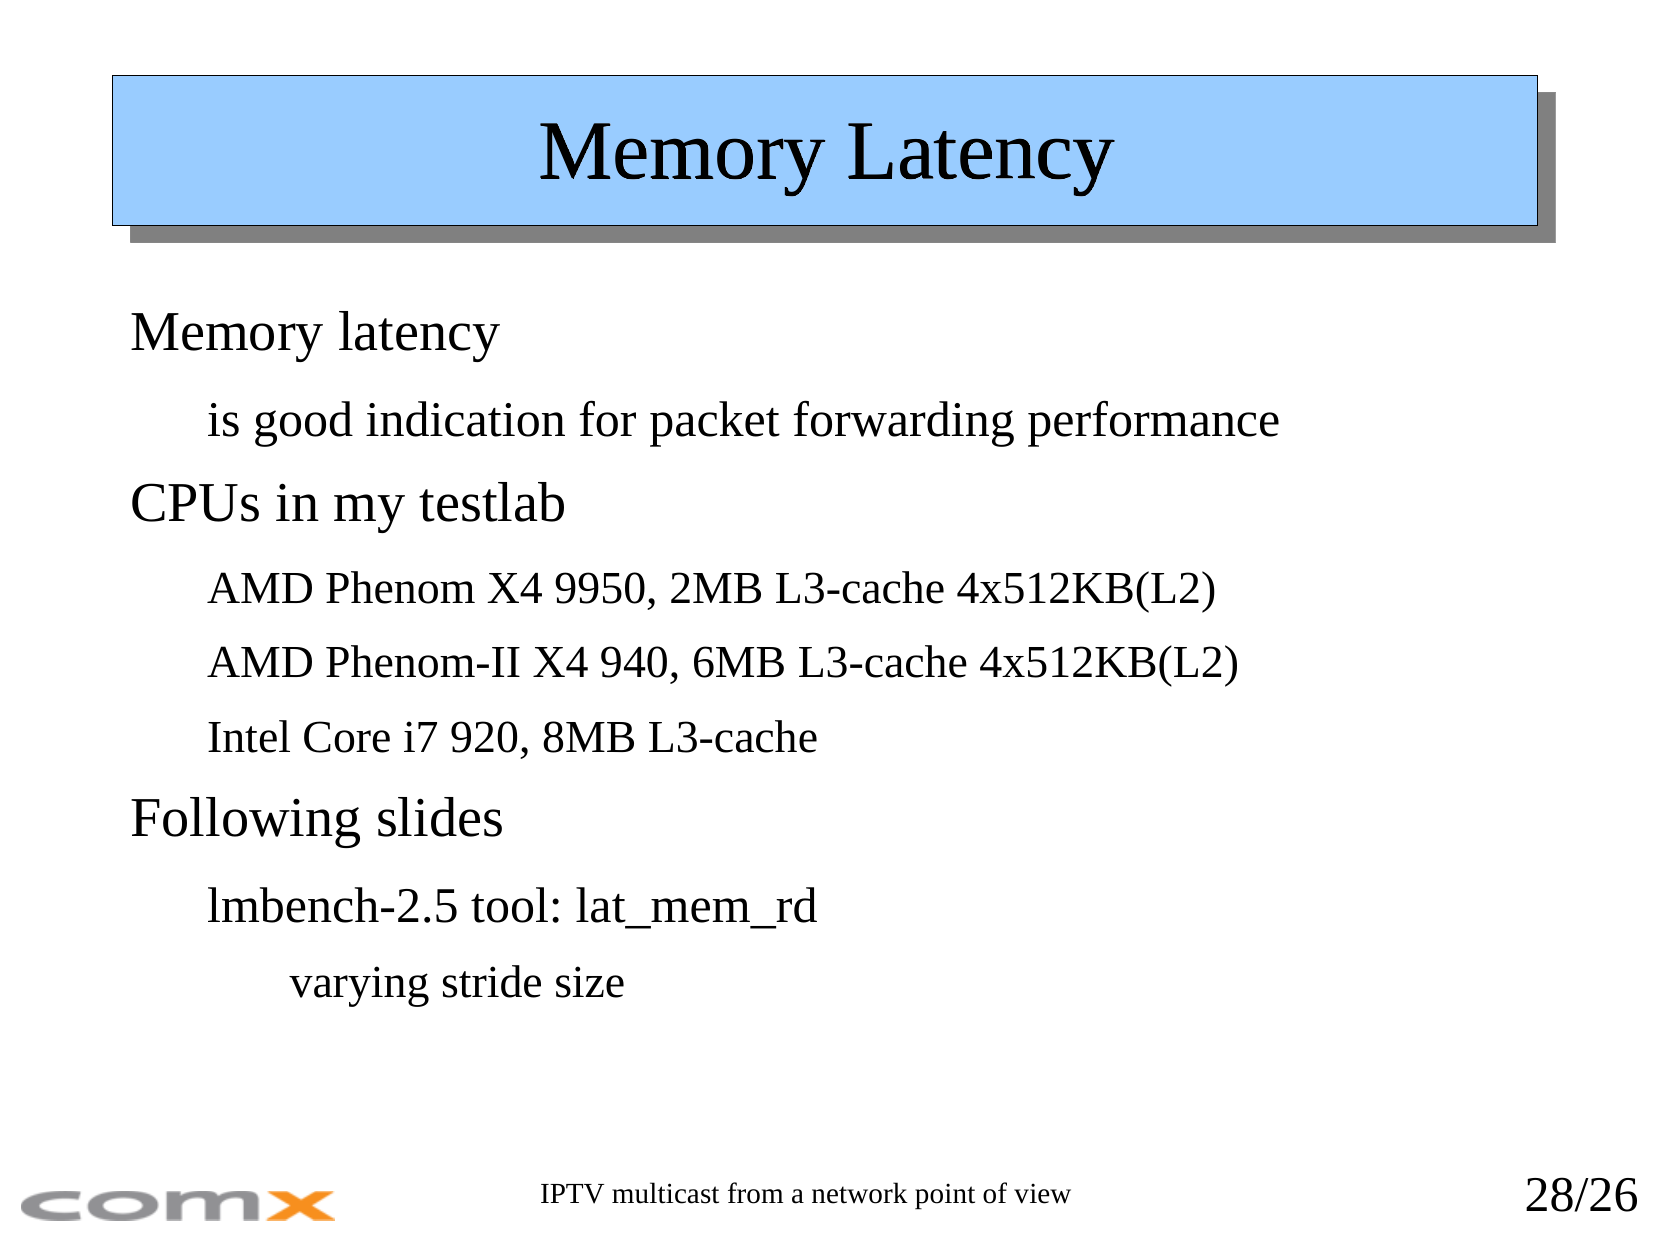

# Memory Latency
Memory latency
is good indication for packet forwarding performance
CPUs in my testlab
AMD Phenom X4 9950, 2MB L3-cache 4x512KB(L2)
AMD Phenom-II X4 940, 6MB L3-cache 4x512KB(L2)
Intel Core i7 920, 8MB L3-cache
Following slides
lmbench-2.5 tool: lat_mem_rd
varying stride size